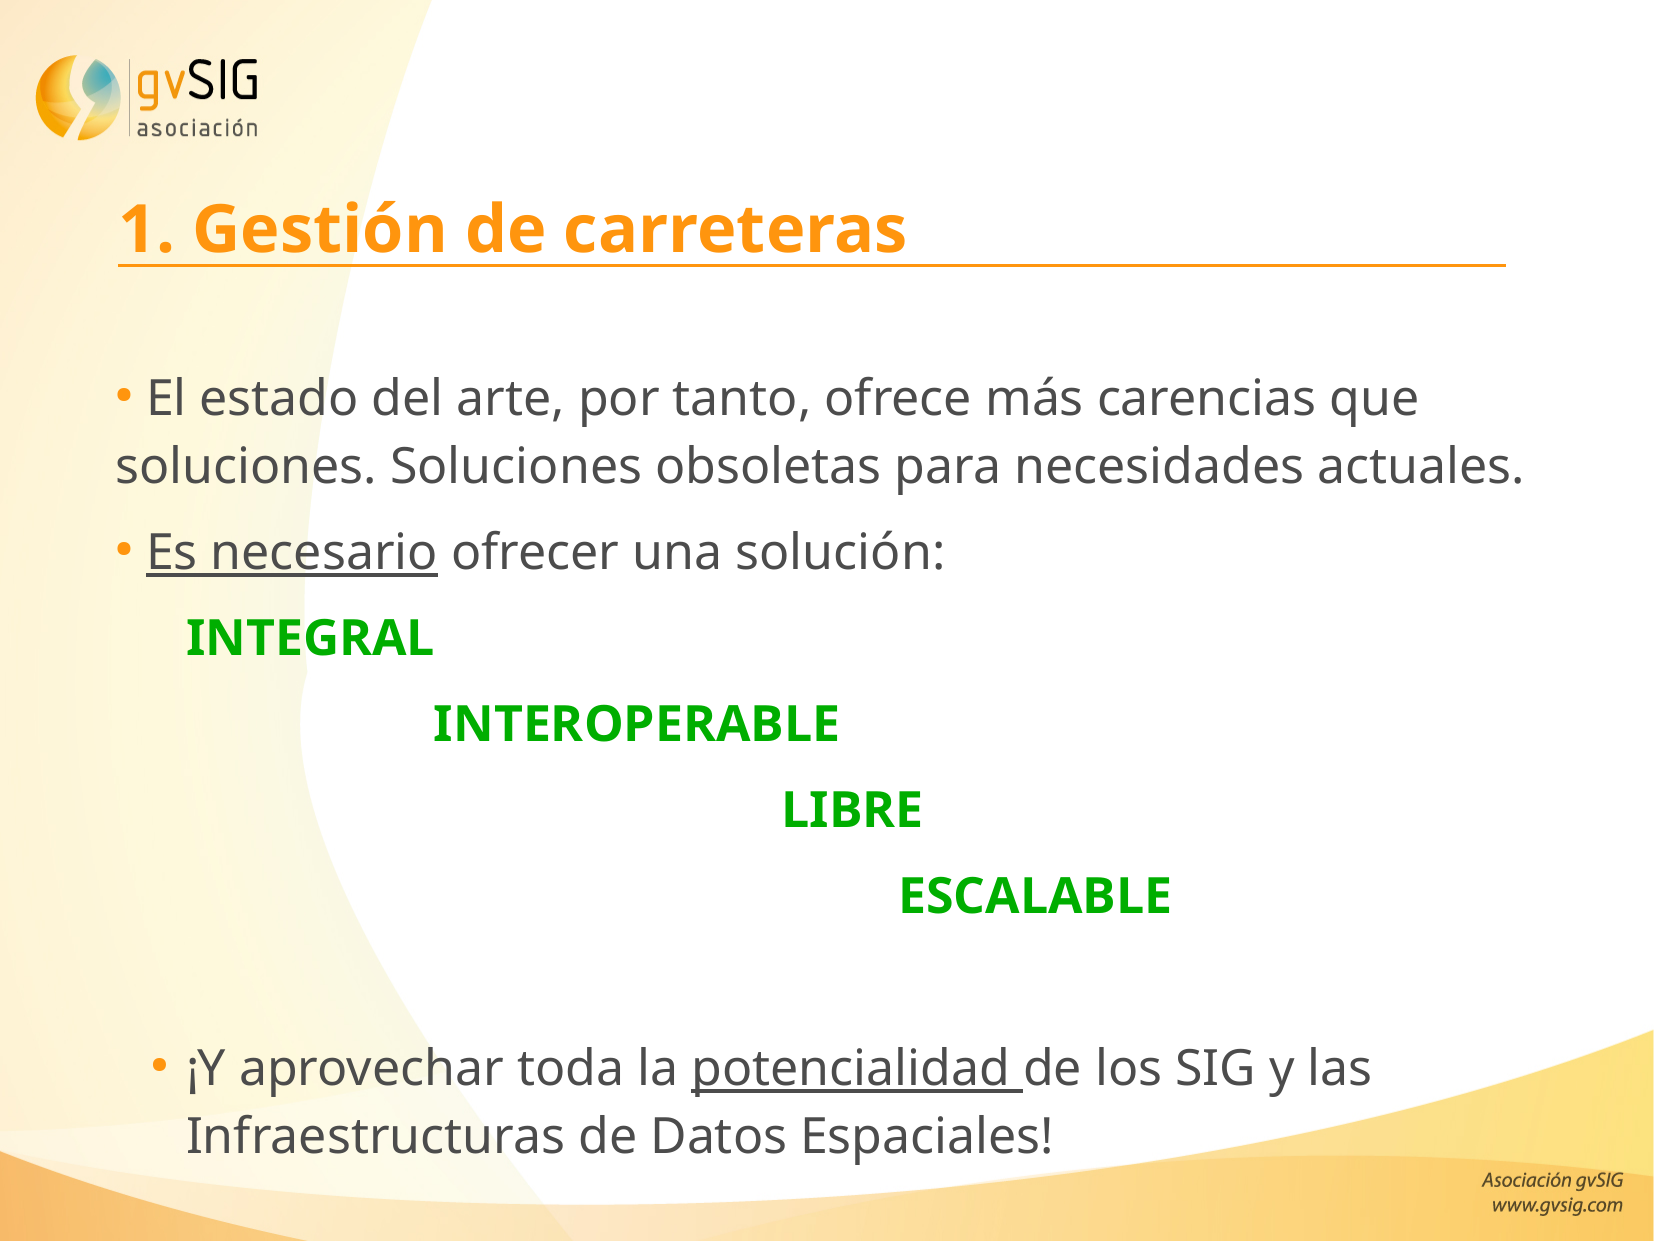

# 1. Gestión de carreteras
 El estado del arte, por tanto, ofrece más carencias que soluciones. Soluciones obsoletas para necesidades actuales.
 Es necesario ofrecer una solución:
INTEGRAL
INTEROPERABLE
 LIBRE
 ESCALABLE
¡Y aprovechar toda la potencialidad de los SIG y las Infraestructuras de Datos Espaciales!